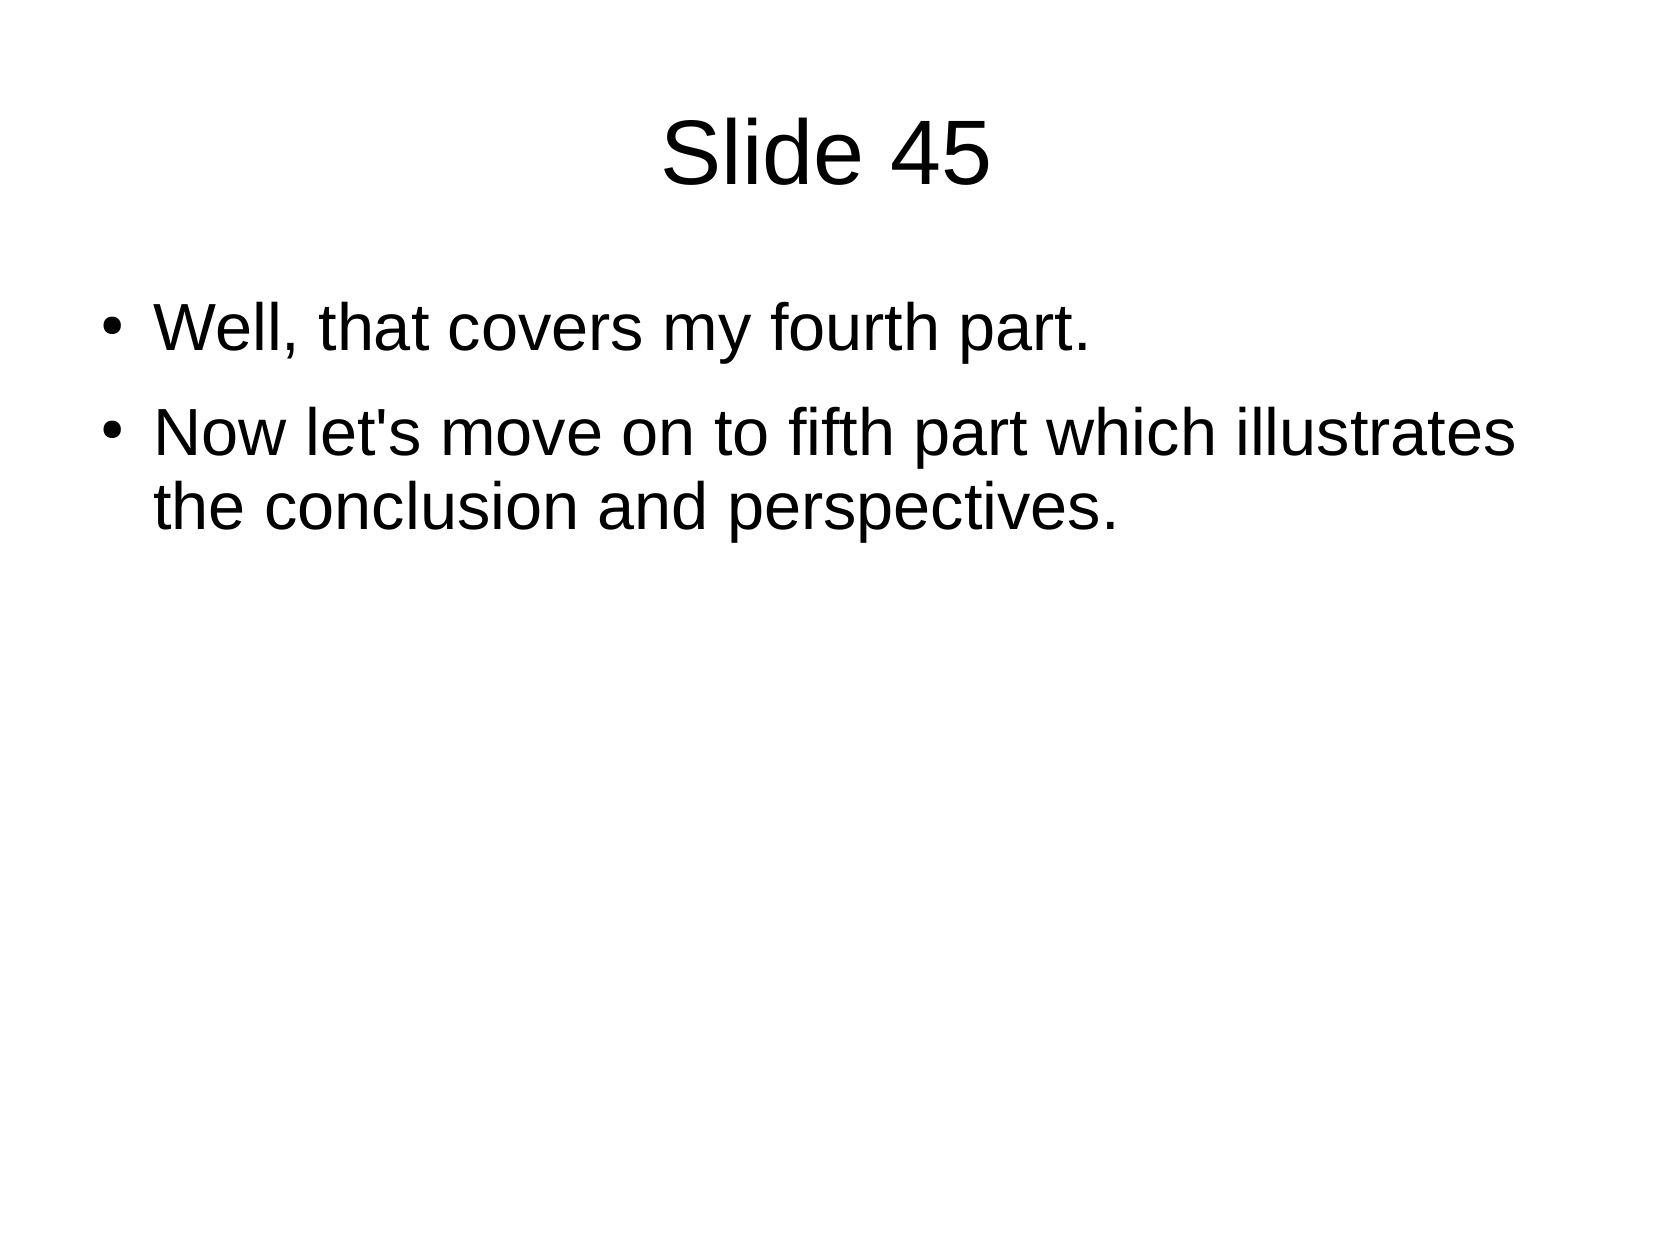

# Slide 45
Well, that covers my fourth part.
Now let's move on to fifth part which illustrates the conclusion and perspectives.